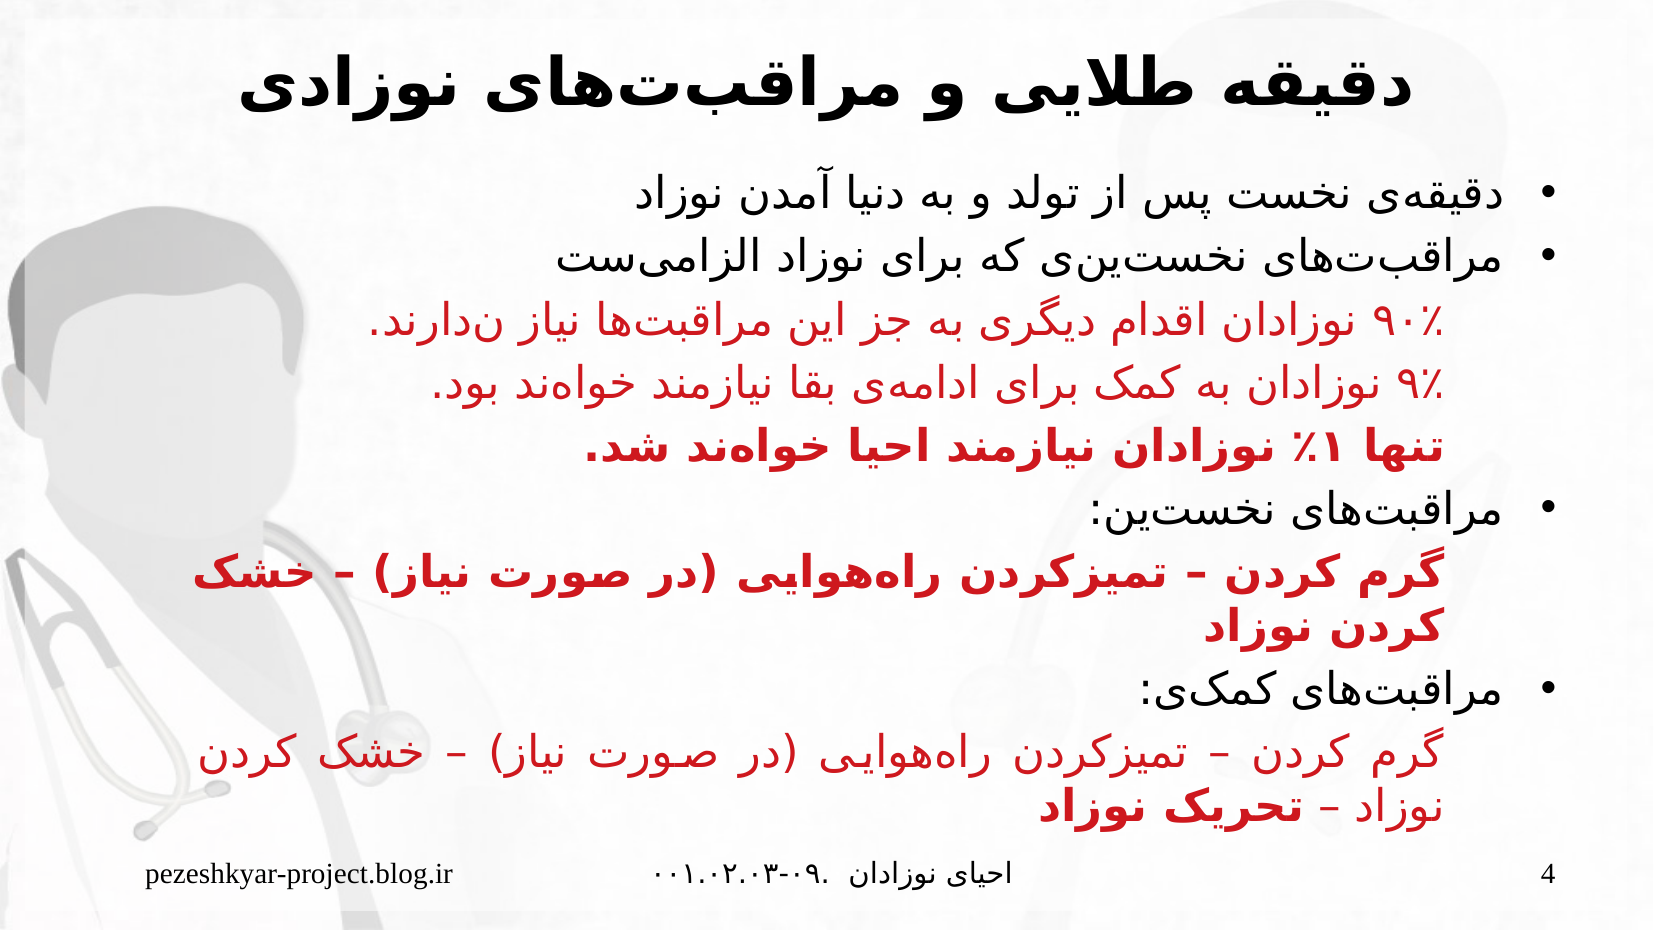

# دقیقه طلایی و مراقب‌ت‌های نوزادی
دقیقه‌ی نخست پس از تولد و به دنیا آمدن نوزاد
مراقب‌ت‌های نخست‌ین‌ی که برای نوزاد الزامی‌ست
۹۰٪ نوزادان اقدام دیگری به جز این مراقبت‌ها نیاز ن‌دارند.
۹٪ نوزادان به کمک برای ادامه‌ی بقا نیازمند خواه‌ند بود.
تنها ۱٪ نوزادان نیازمند احیا خواه‌ند شد.
مراقبت‌های نخست‌ین:
گرم کردن – تمیزکردن راه‌هوایی (در صورت نیاز) – خشک کردن نوزاد
مراقبت‌های کمک‌ی:
گرم کردن – تمیزکردن راه‌هوایی (در صورت نیاز) – خشک کردن نوزاد – تحریک نوزاد
pezeshkyar-project.blog.ir
۰۰۱.۰۲.۰۳-۰۹. احیای نوزادان
4